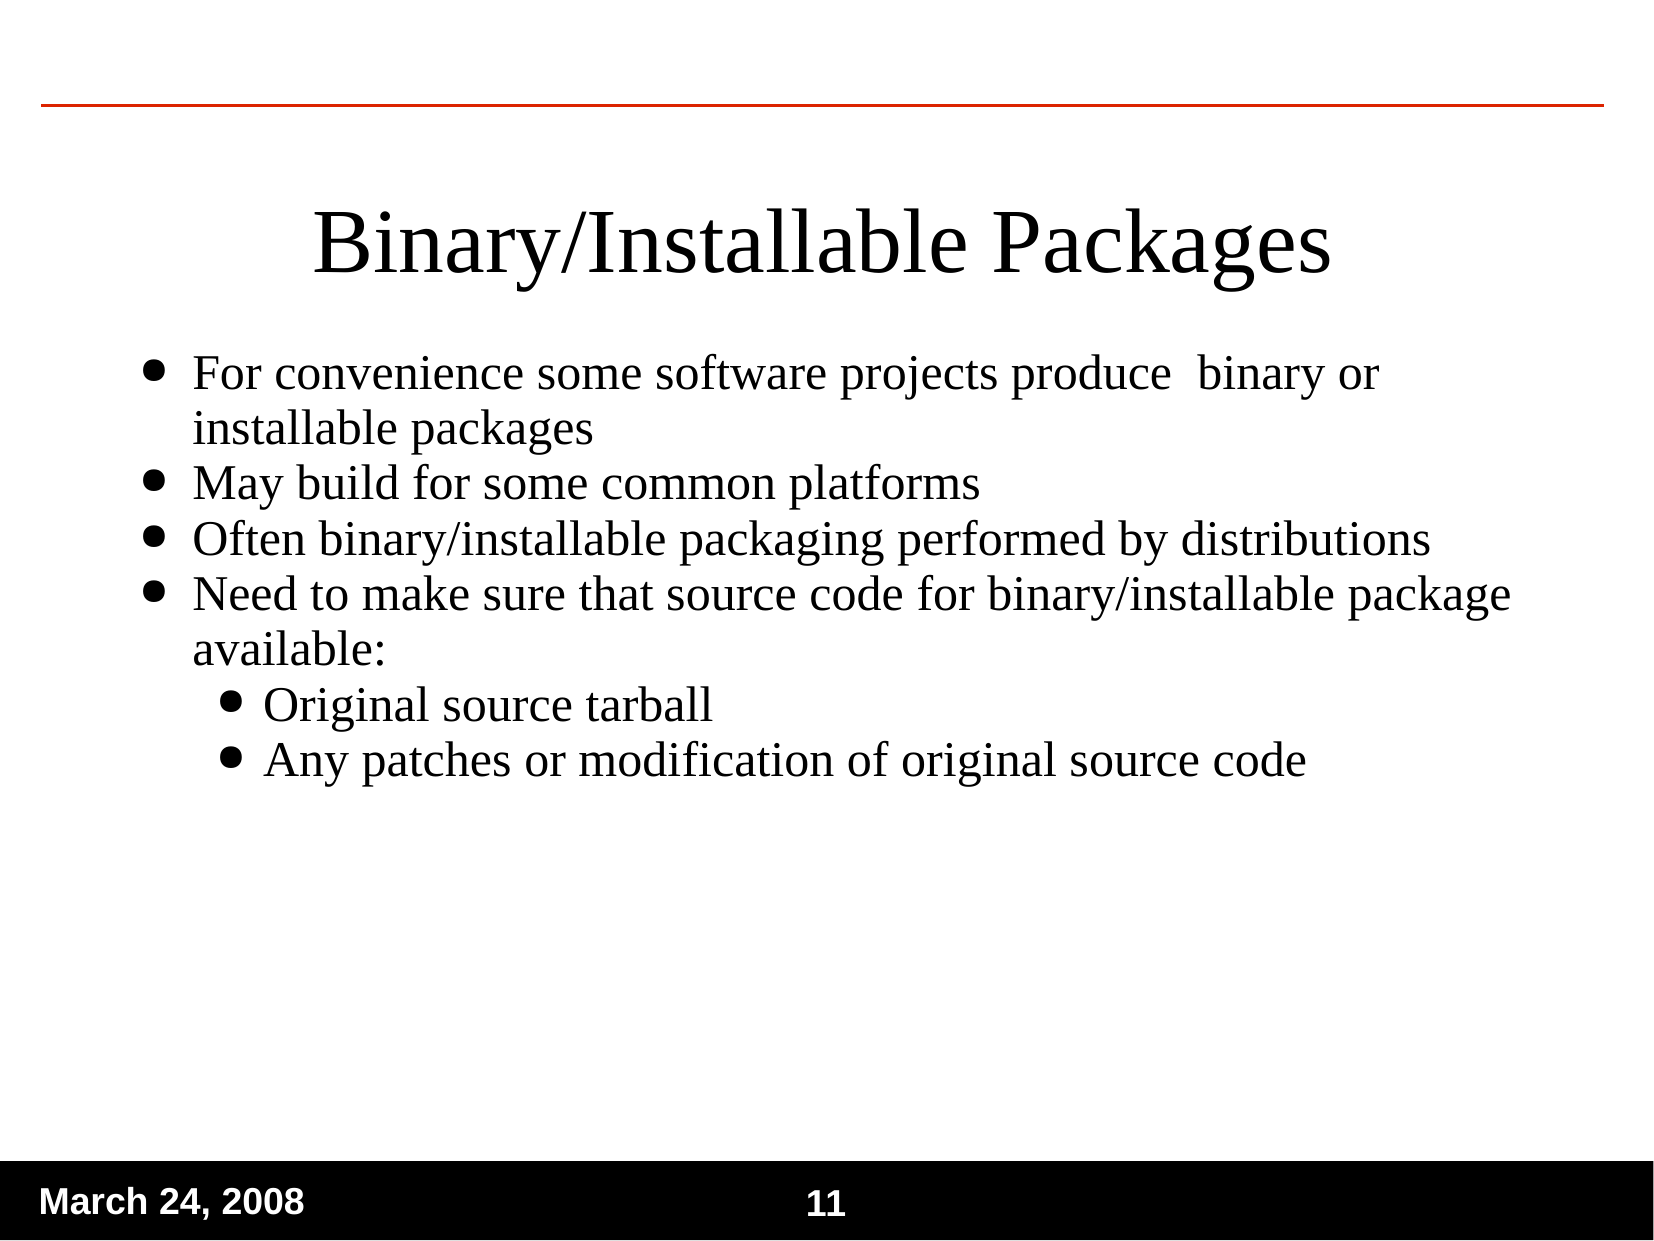

# Binary/Installable Packages
For convenience some software projects produce binary or installable packages
May build for some common platforms
Often binary/installable packaging performed by distributions
Need to make sure that source code for binary/installable package available:
Original source tarball
Any patches or modification of original source code